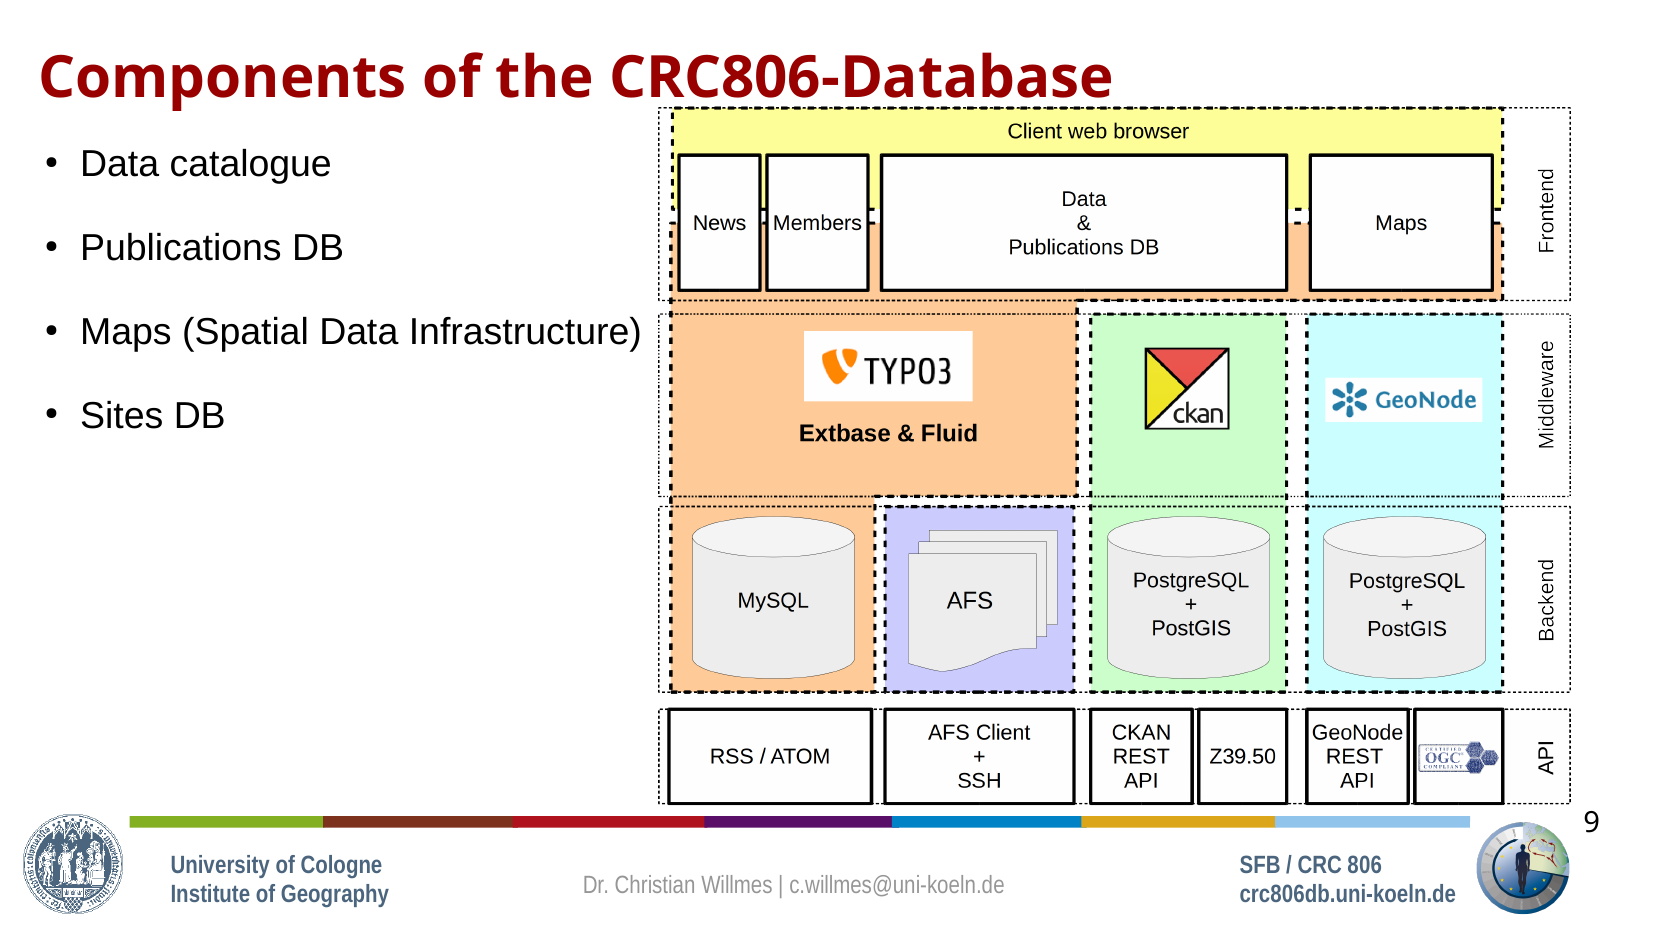

# Components of the CRC806-Database
Data catalogue
Publications DB
Maps (Spatial Data Infrastructure)
Sites DB